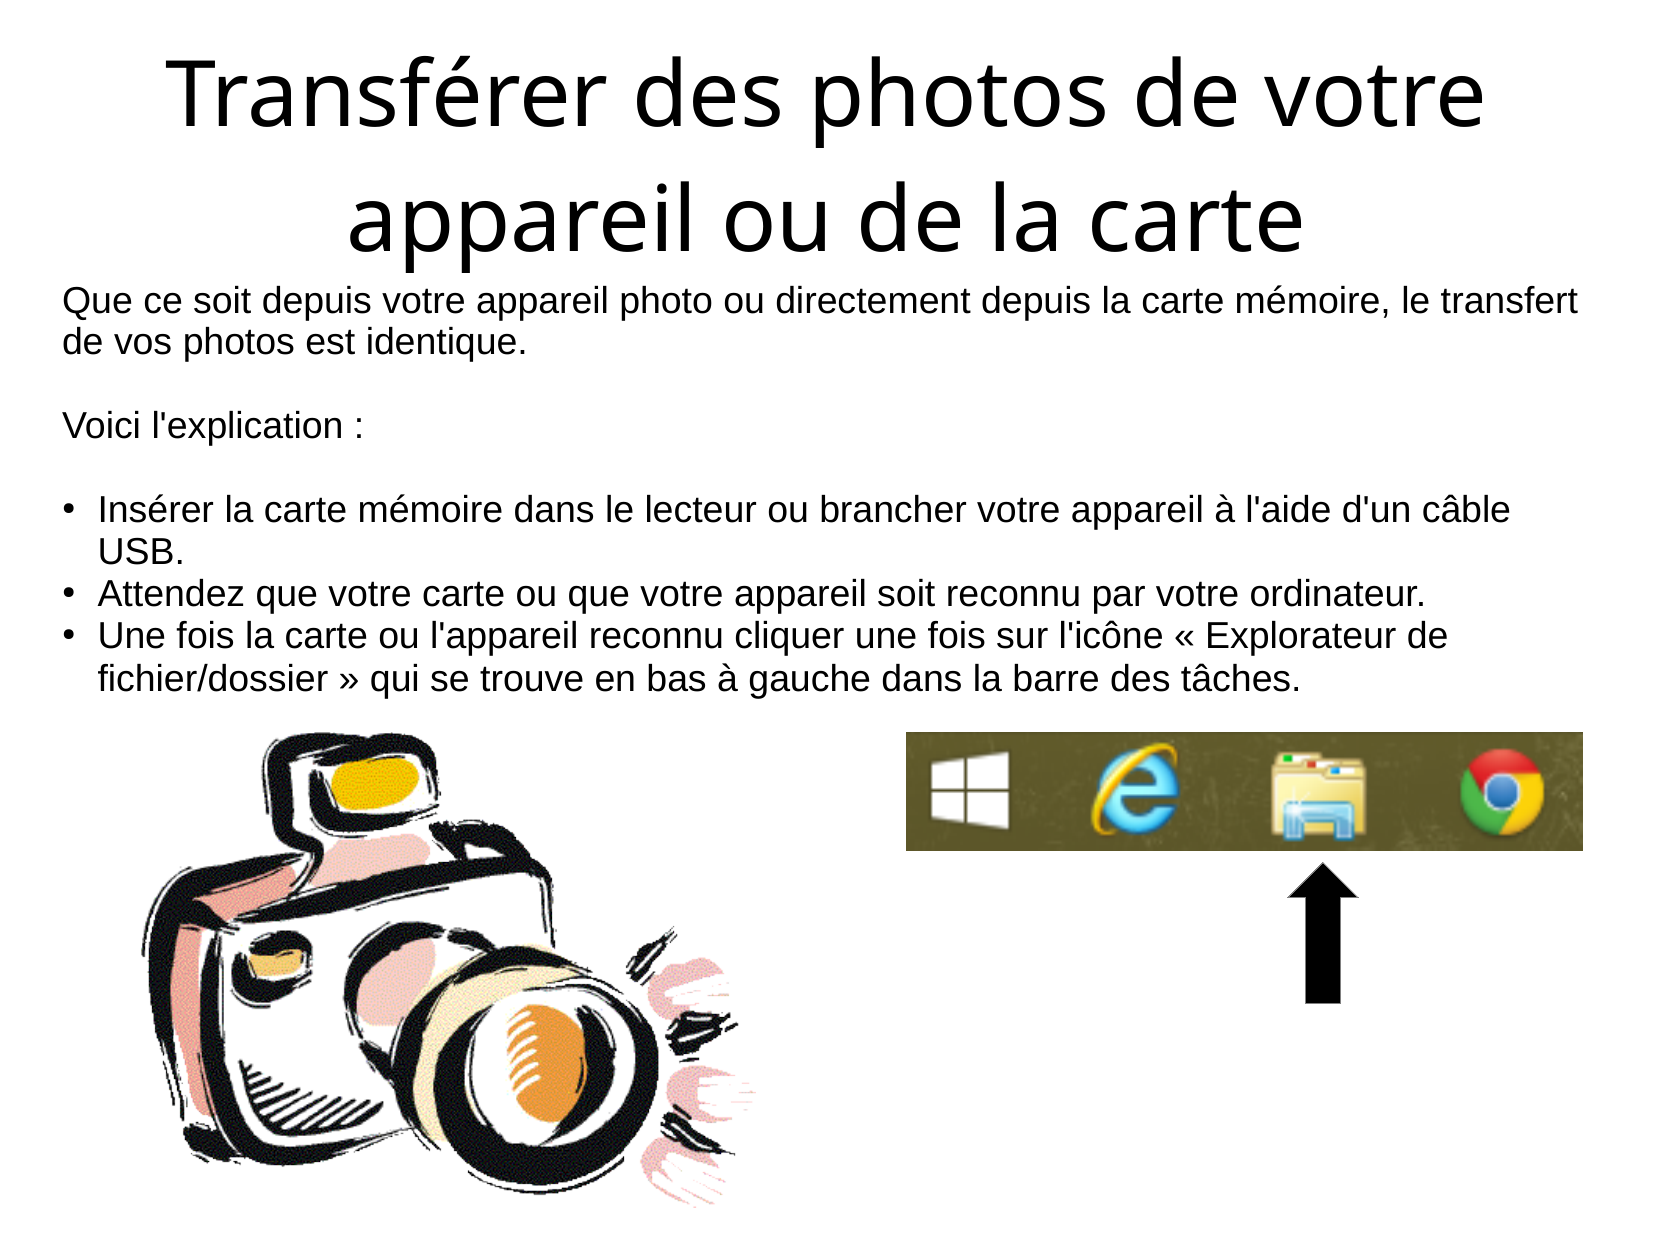

# Transférer des photos de votre appareil ou de la carte
Que ce soit depuis votre appareil photo ou directement depuis la carte mémoire, le transfert de vos photos est identique.
Voici l'explication :
Insérer la carte mémoire dans le lecteur ou brancher votre appareil à l'aide d'un câble USB.
Attendez que votre carte ou que votre appareil soit reconnu par votre ordinateur.
Une fois la carte ou l'appareil reconnu cliquer une fois sur l'icône « Explorateur de fichier/dossier » qui se trouve en bas à gauche dans la barre des tâches.